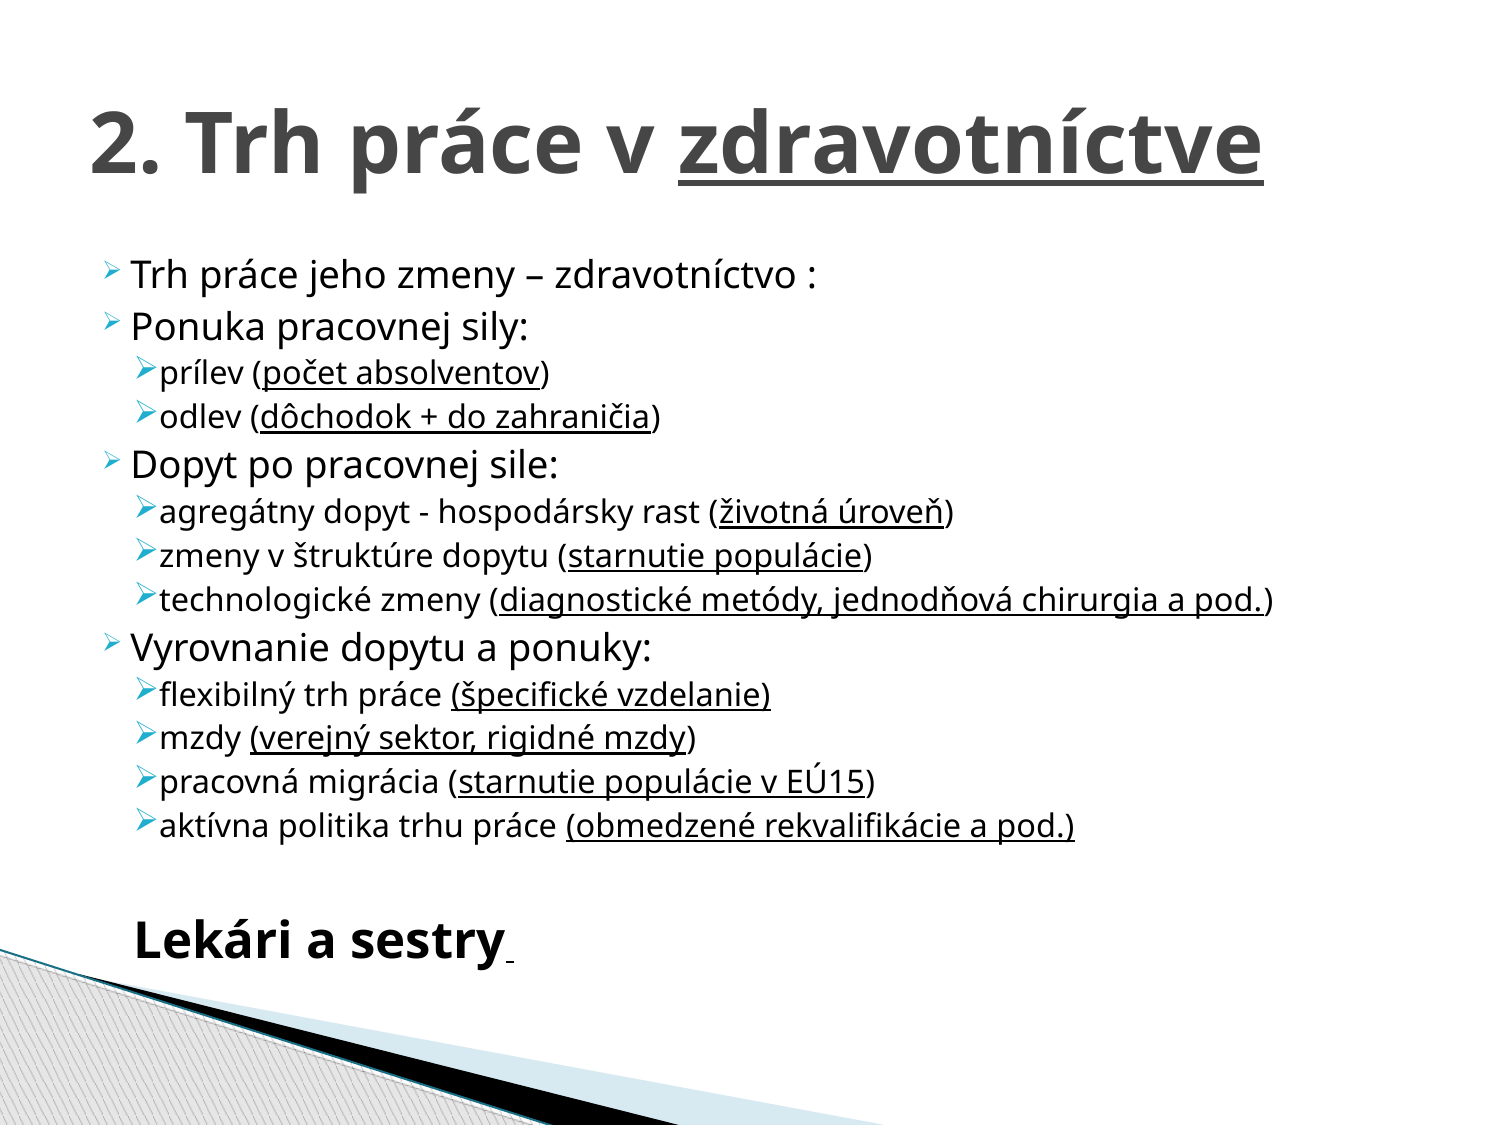

2. Trh práce v zdravotníctve
# Trh práce jeho zmeny – zdravotníctvo :
Ponuka pracovnej sily:
prílev (počet absolventov)
odlev (dôchodok + do zahraničia)
Dopyt po pracovnej sile:
agregátny dopyt - hospodársky rast (životná úroveň)
zmeny v štruktúre dopytu (starnutie populácie)
technologické zmeny (diagnostické metódy, jednodňová chirurgia a pod.)
Vyrovnanie dopytu a ponuky:
flexibilný trh práce (špecifické vzdelanie)
mzdy (verejný sektor, rigidné mzdy)
pracovná migrácia (starnutie populácie v EÚ15)
aktívna politika trhu práce (obmedzené rekvalifikácie a pod.)
Lekári a sestry